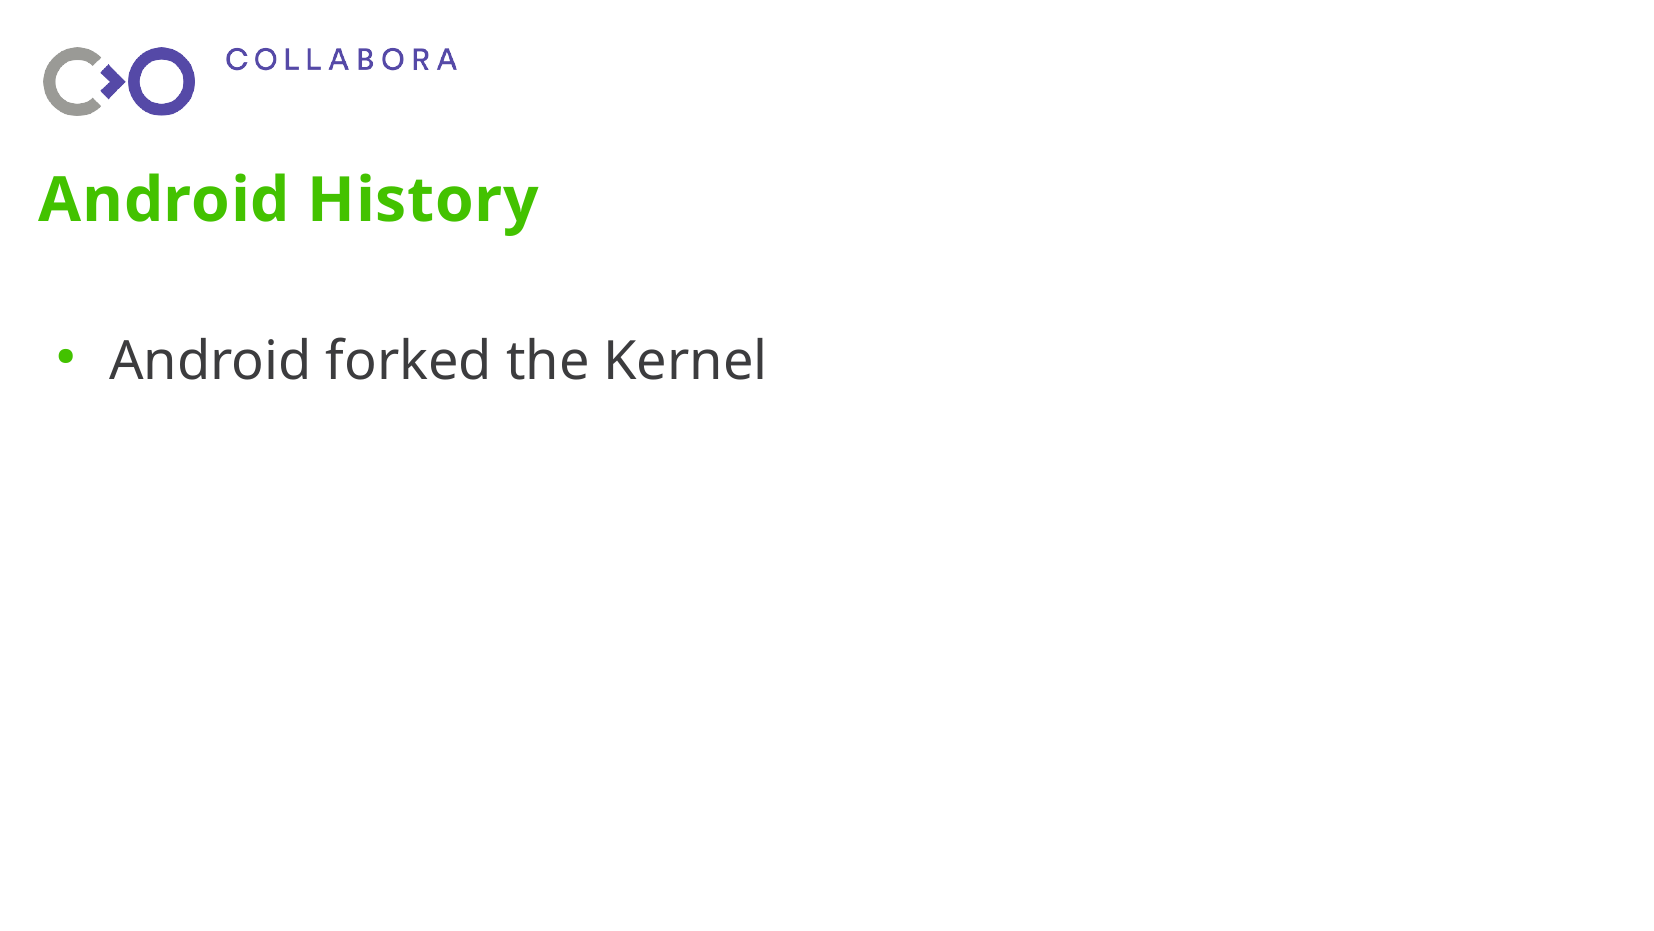

# Android History
Android forked the Kernel